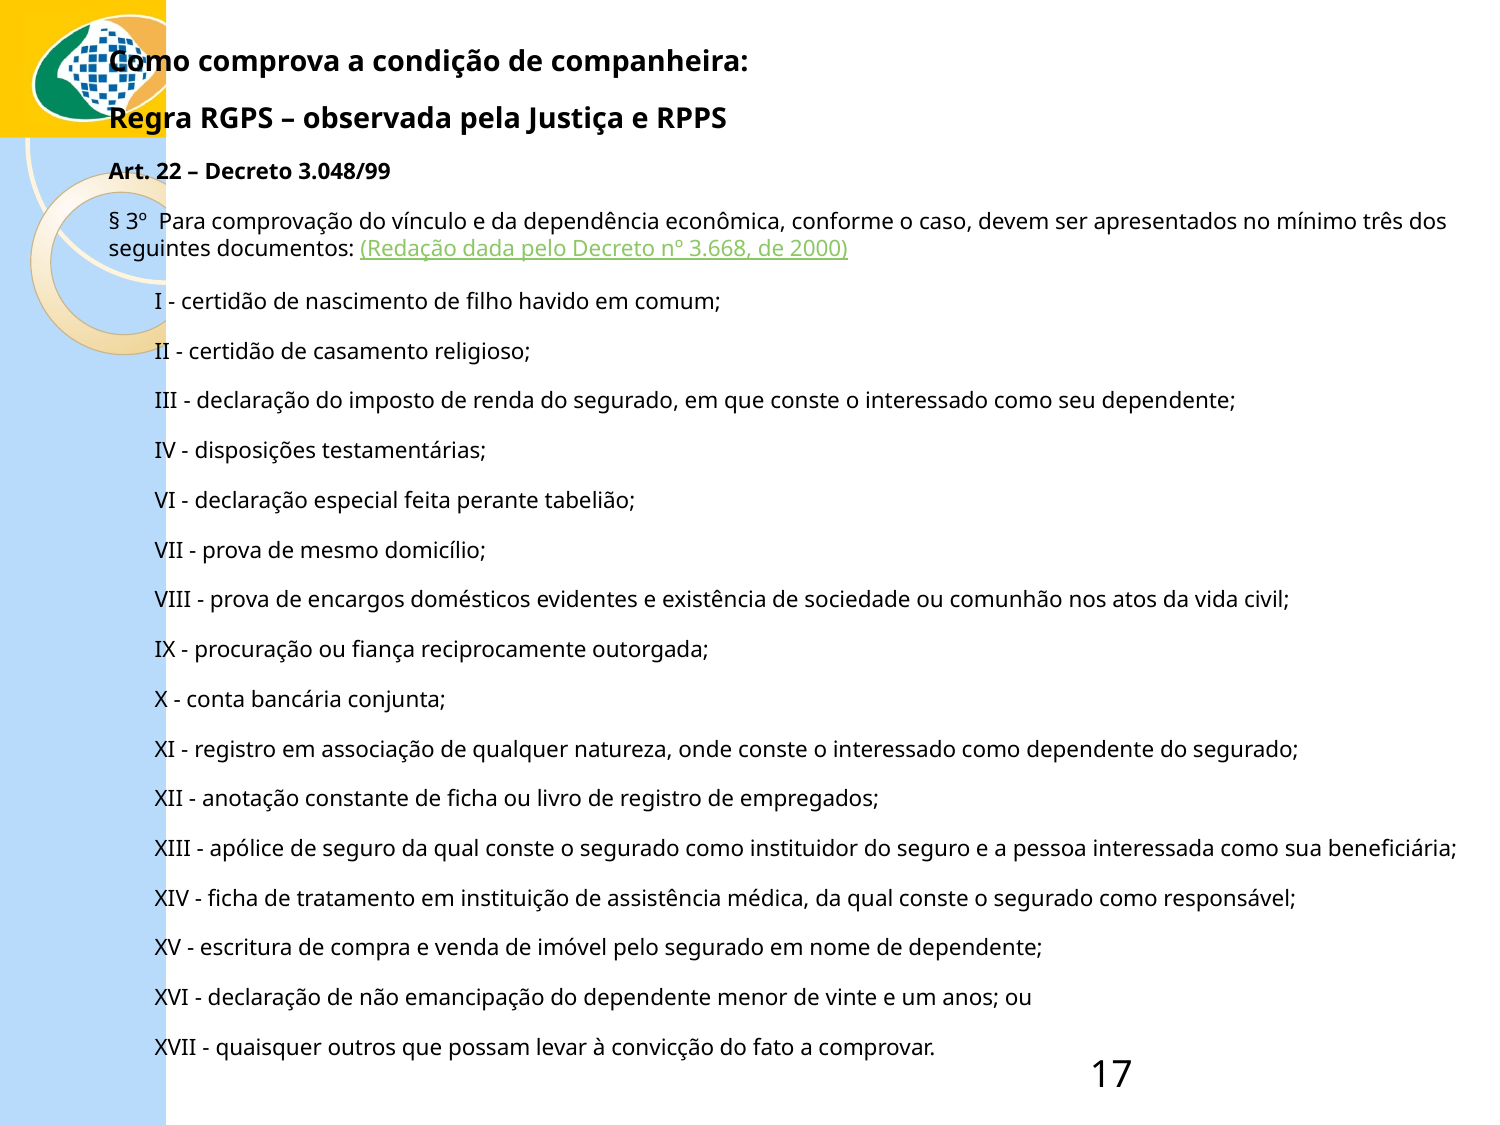

#
Como comprova a condição de companheira:
Regra RGPS – observada pela Justiça e RPPS
Art. 22 – Decreto 3.048/99
§ 3º  Para comprovação do vínculo e da dependência econômica, conforme o caso, devem ser apresentados no mínimo três dos seguintes documentos: (Redação dada pelo Decreto nº 3.668, de 2000)
        I - certidão de nascimento de filho havido em comum;
        II - certidão de casamento religioso;
        III - declaração do imposto de renda do segurado, em que conste o interessado como seu dependente;
        IV - disposições testamentárias;
        VI - declaração especial feita perante tabelião;
        VII - prova de mesmo domicílio;
        VIII - prova de encargos domésticos evidentes e existência de sociedade ou comunhão nos atos da vida civil;
        IX - procuração ou fiança reciprocamente outorgada;
        X - conta bancária conjunta;
        XI - registro em associação de qualquer natureza, onde conste o interessado como dependente do segurado;
        XII - anotação constante de ficha ou livro de registro de empregados;
        XIII - apólice de seguro da qual conste o segurado como instituidor do seguro e a pessoa interessada como sua beneficiária;
        XIV - ficha de tratamento em instituição de assistência médica, da qual conste o segurado como responsável;
        XV - escritura de compra e venda de imóvel pelo segurado em nome de dependente;
        XVI - declaração de não emancipação do dependente menor de vinte e um anos; ou
        XVII - quaisquer outros que possam levar à convicção do fato a comprovar.